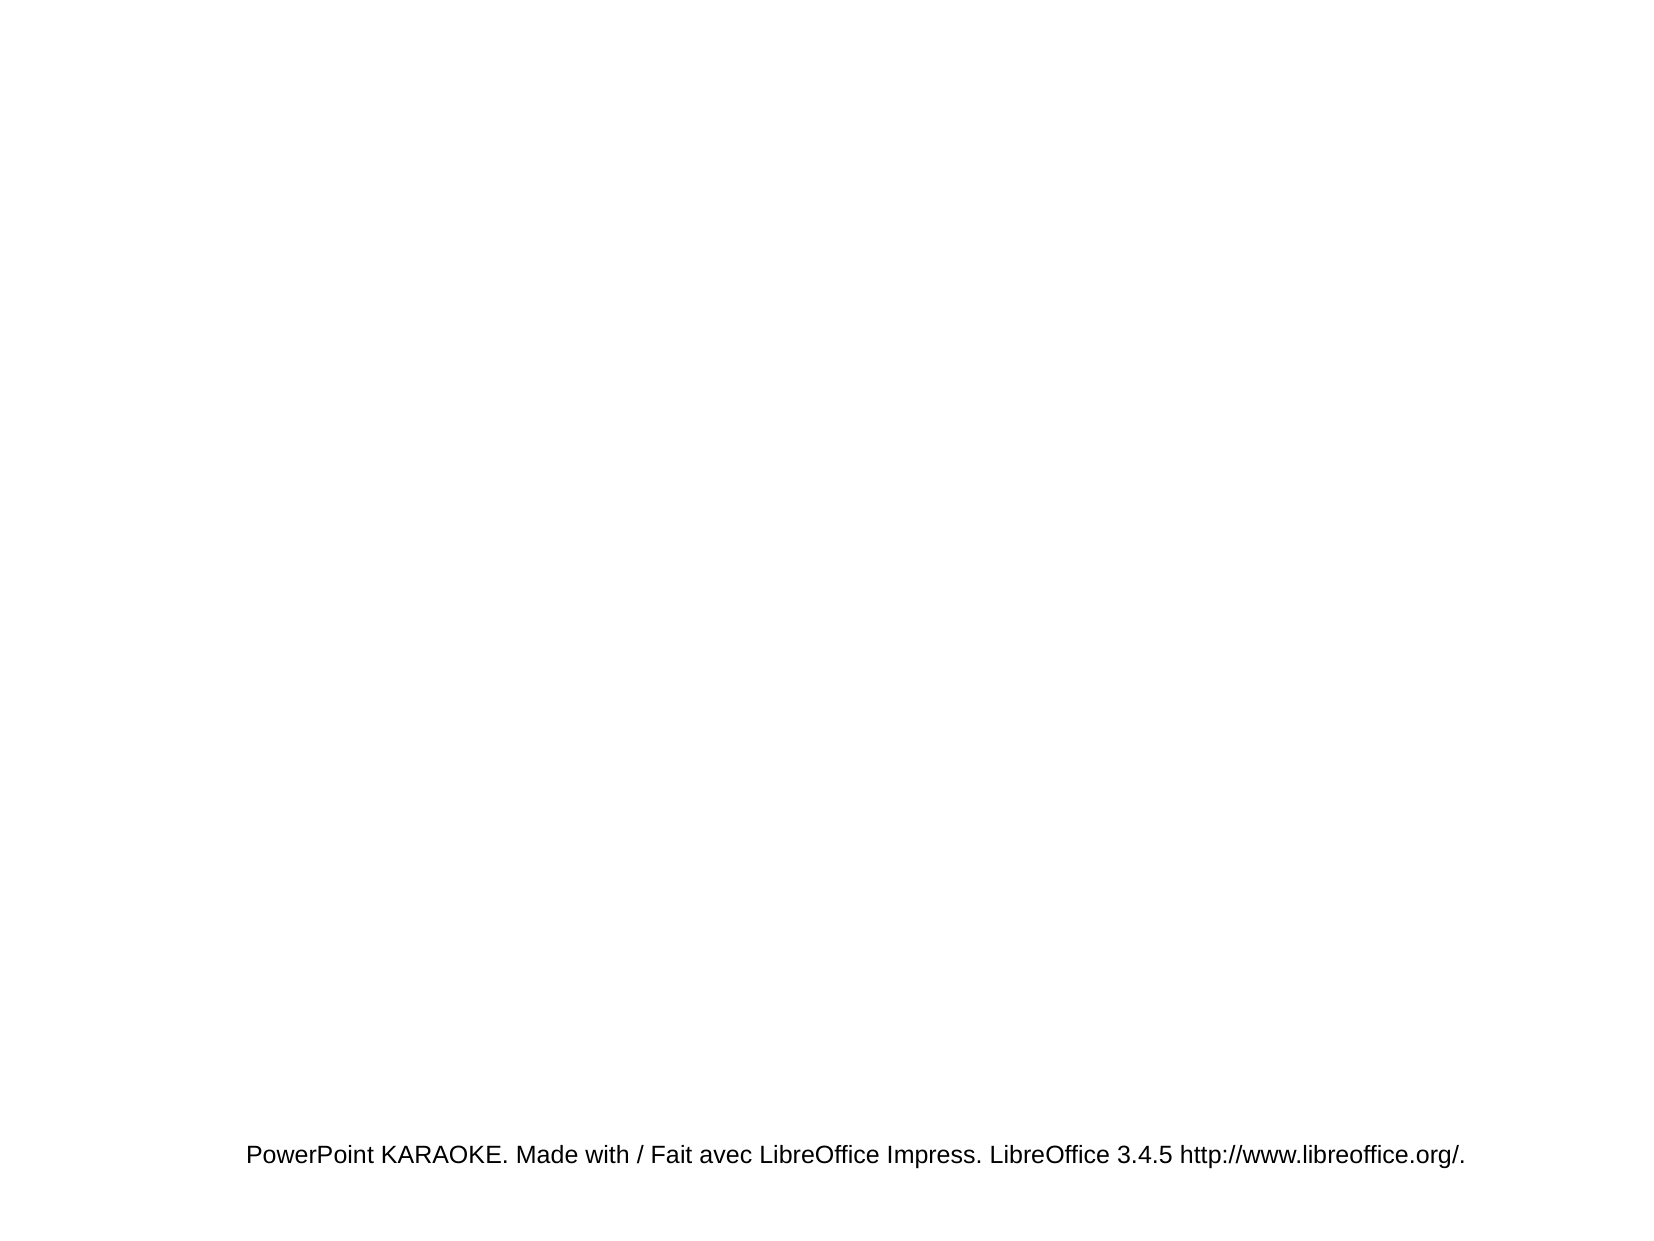

PowerPoint KARAOKE. Made with / Fait avec LibreOffice Impress. LibreOffice 3.4.5 http://www.libreoffice.org/.